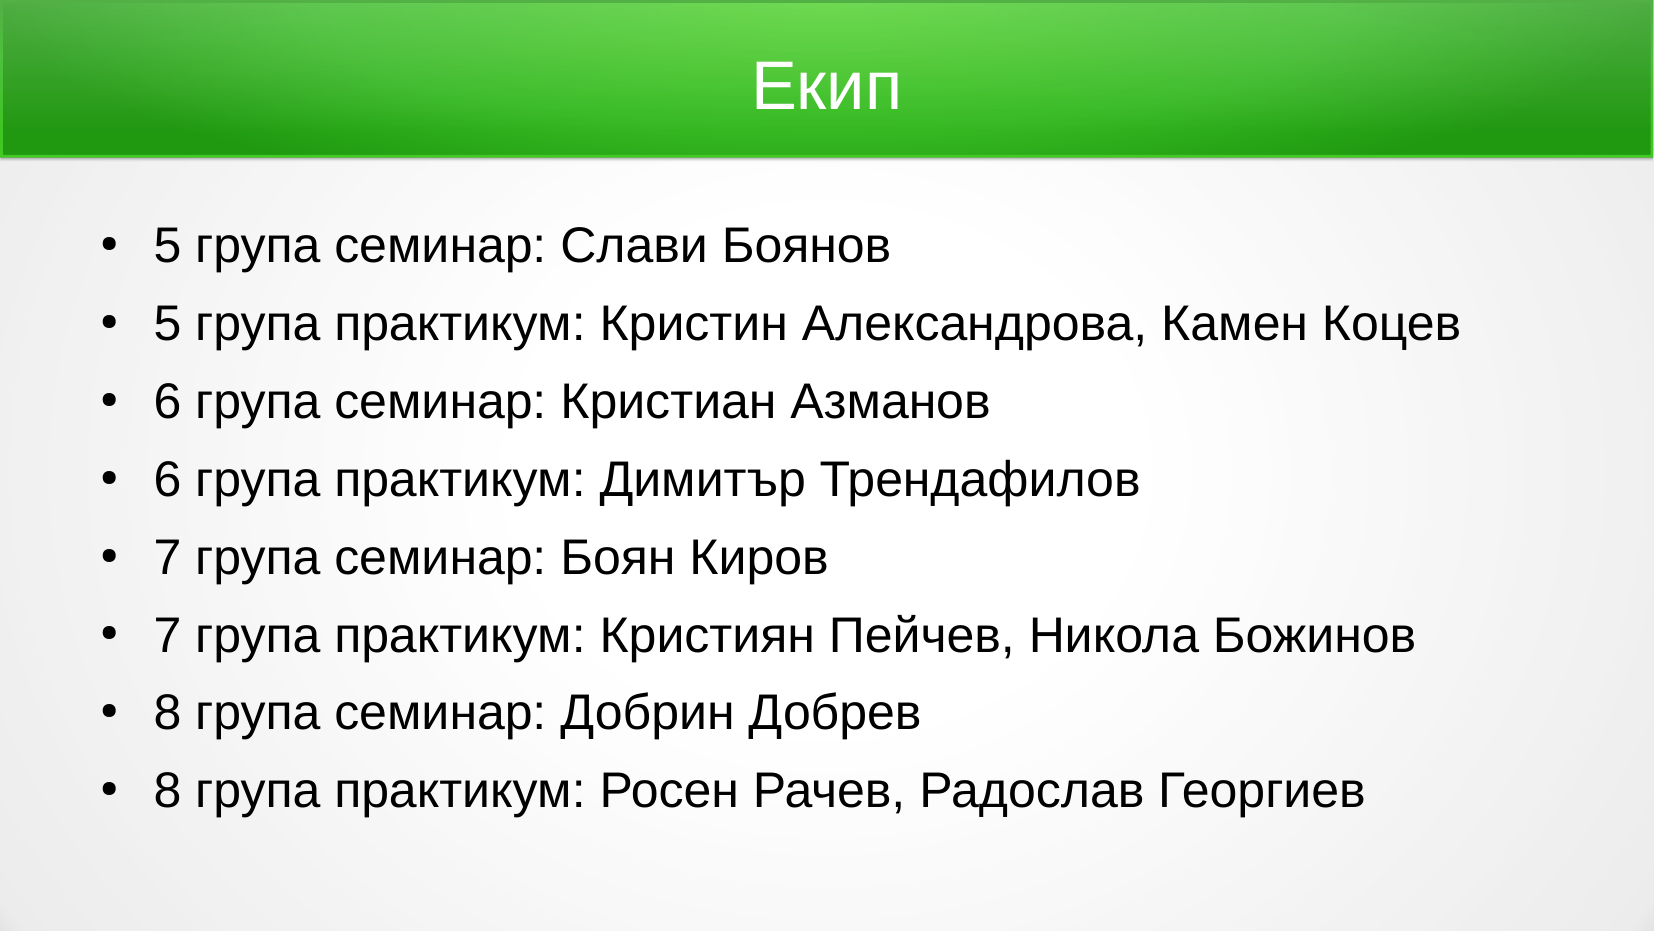

# Екип
5 група семинар: Слави Боянов
5 група практикум: Кристин Александрова, Камен Коцев
6 група семинар: Кристиан Азманов
6 група практикум: Димитър Трендафилов
7 група семинар: Боян Киров
7 група практикум: Кристиян Пейчев, Никола Божинов
8 група семинар: Добрин Добрев
8 група практикум: Росен Рачев, Радослав Георгиев